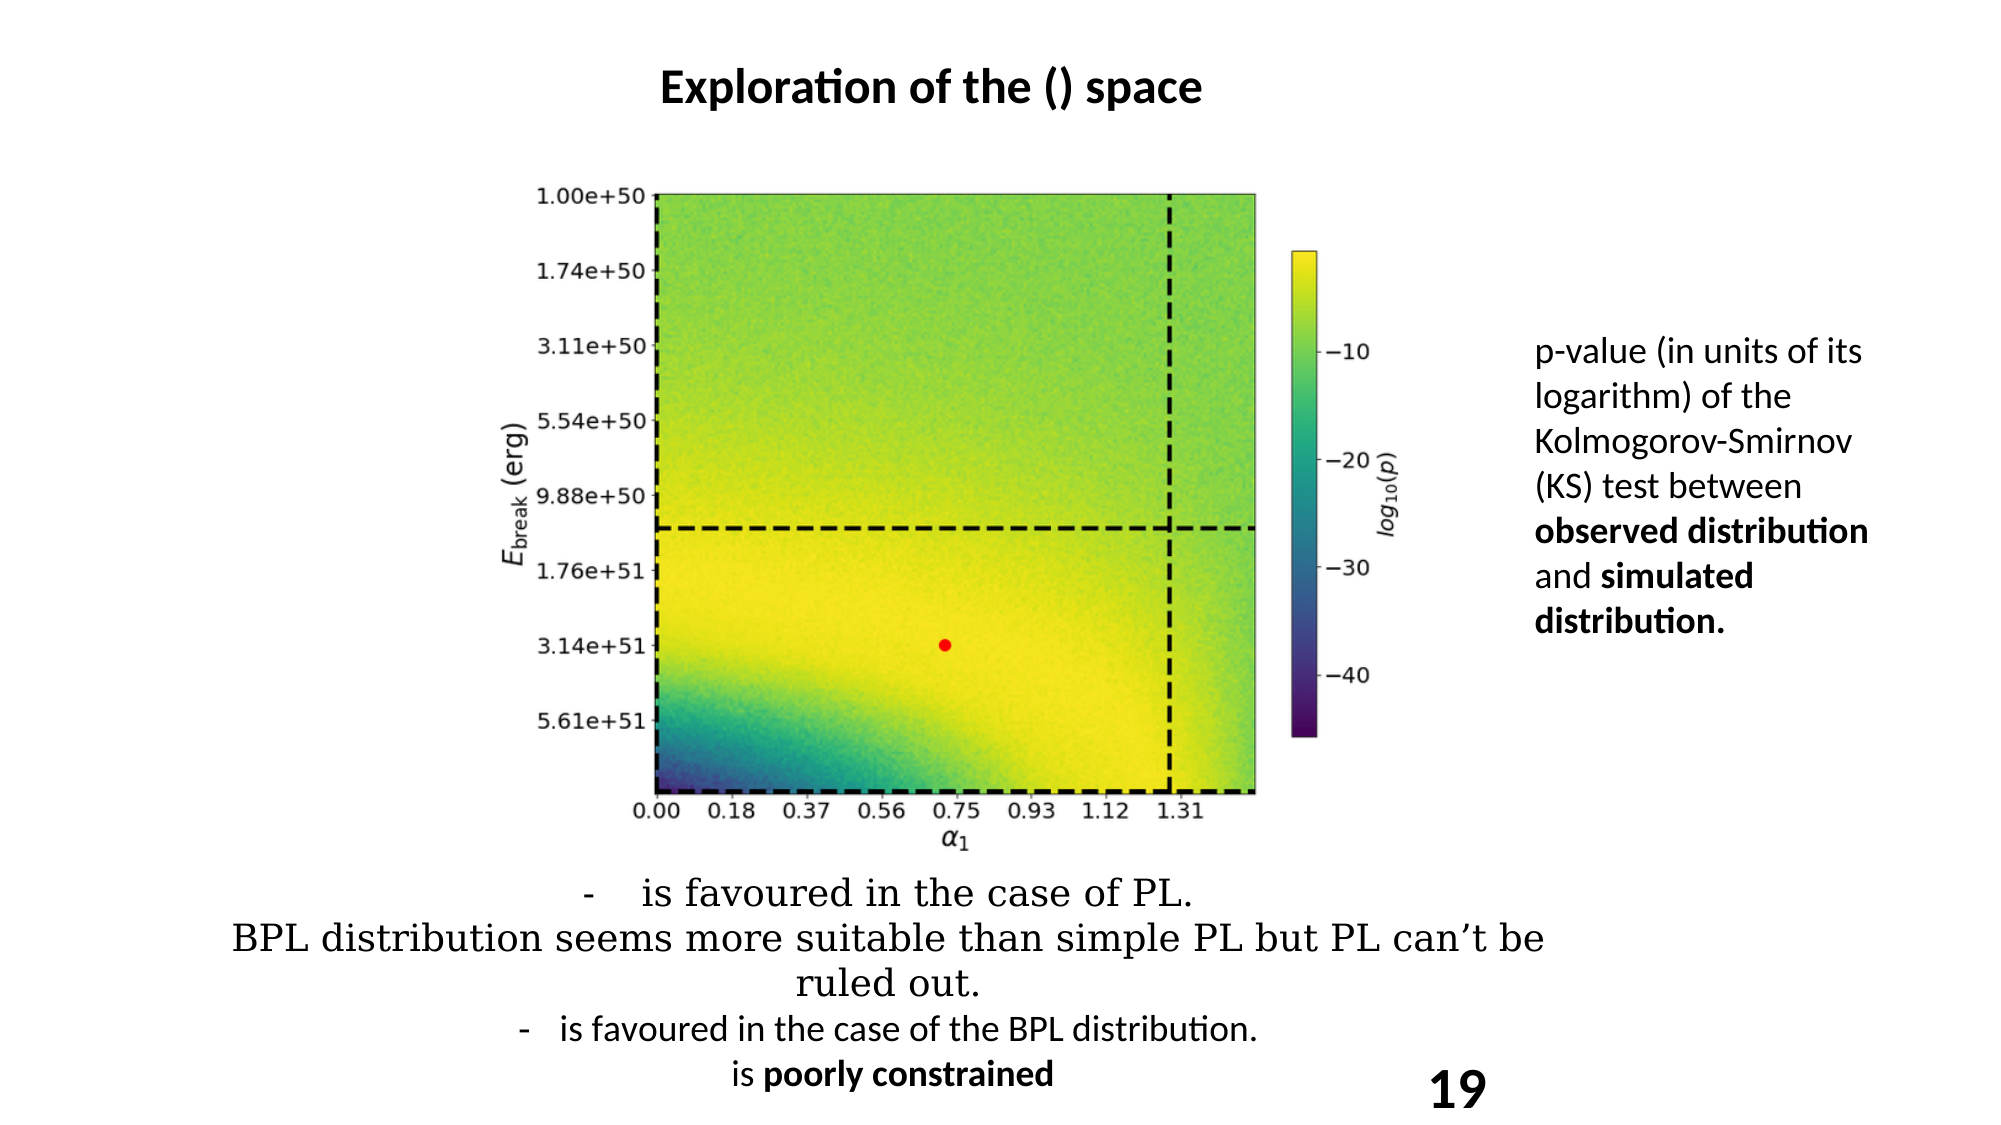

# Exploration of the () space
p-value (in units of its logarithm) of the Kolmogorov-Smirnov (KS) test between observed distribution and simulated distribution.
 is favoured in the case of PL.
BPL distribution seems more suitable than simple PL but PL can’t be ruled out.
- is favoured in the case of the BPL distribution.
 is poorly constrained